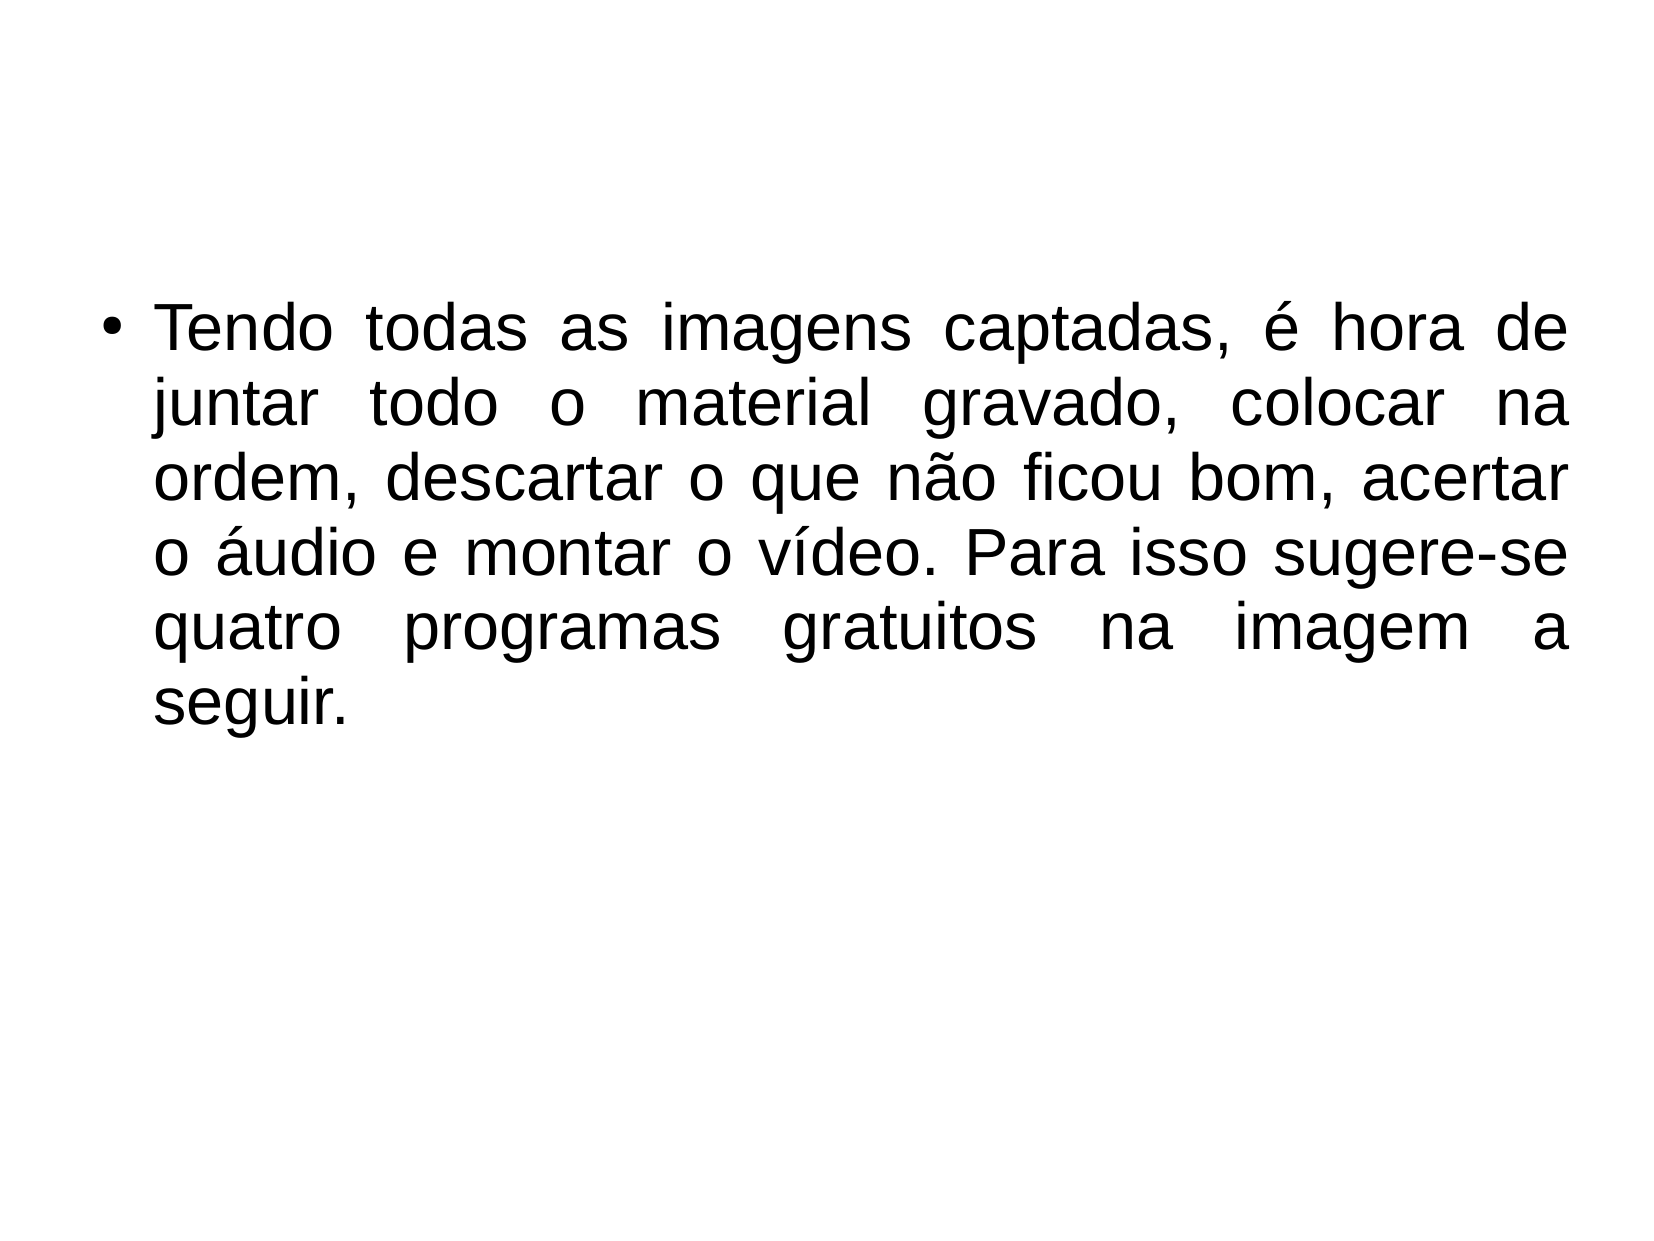

#
Tendo todas as imagens captadas, é hora de juntar todo o material gravado, colocar na ordem, descartar o que não ficou bom, acertar o áudio e montar o vídeo. Para isso sugere-se quatro programas gratuitos na imagem a seguir.